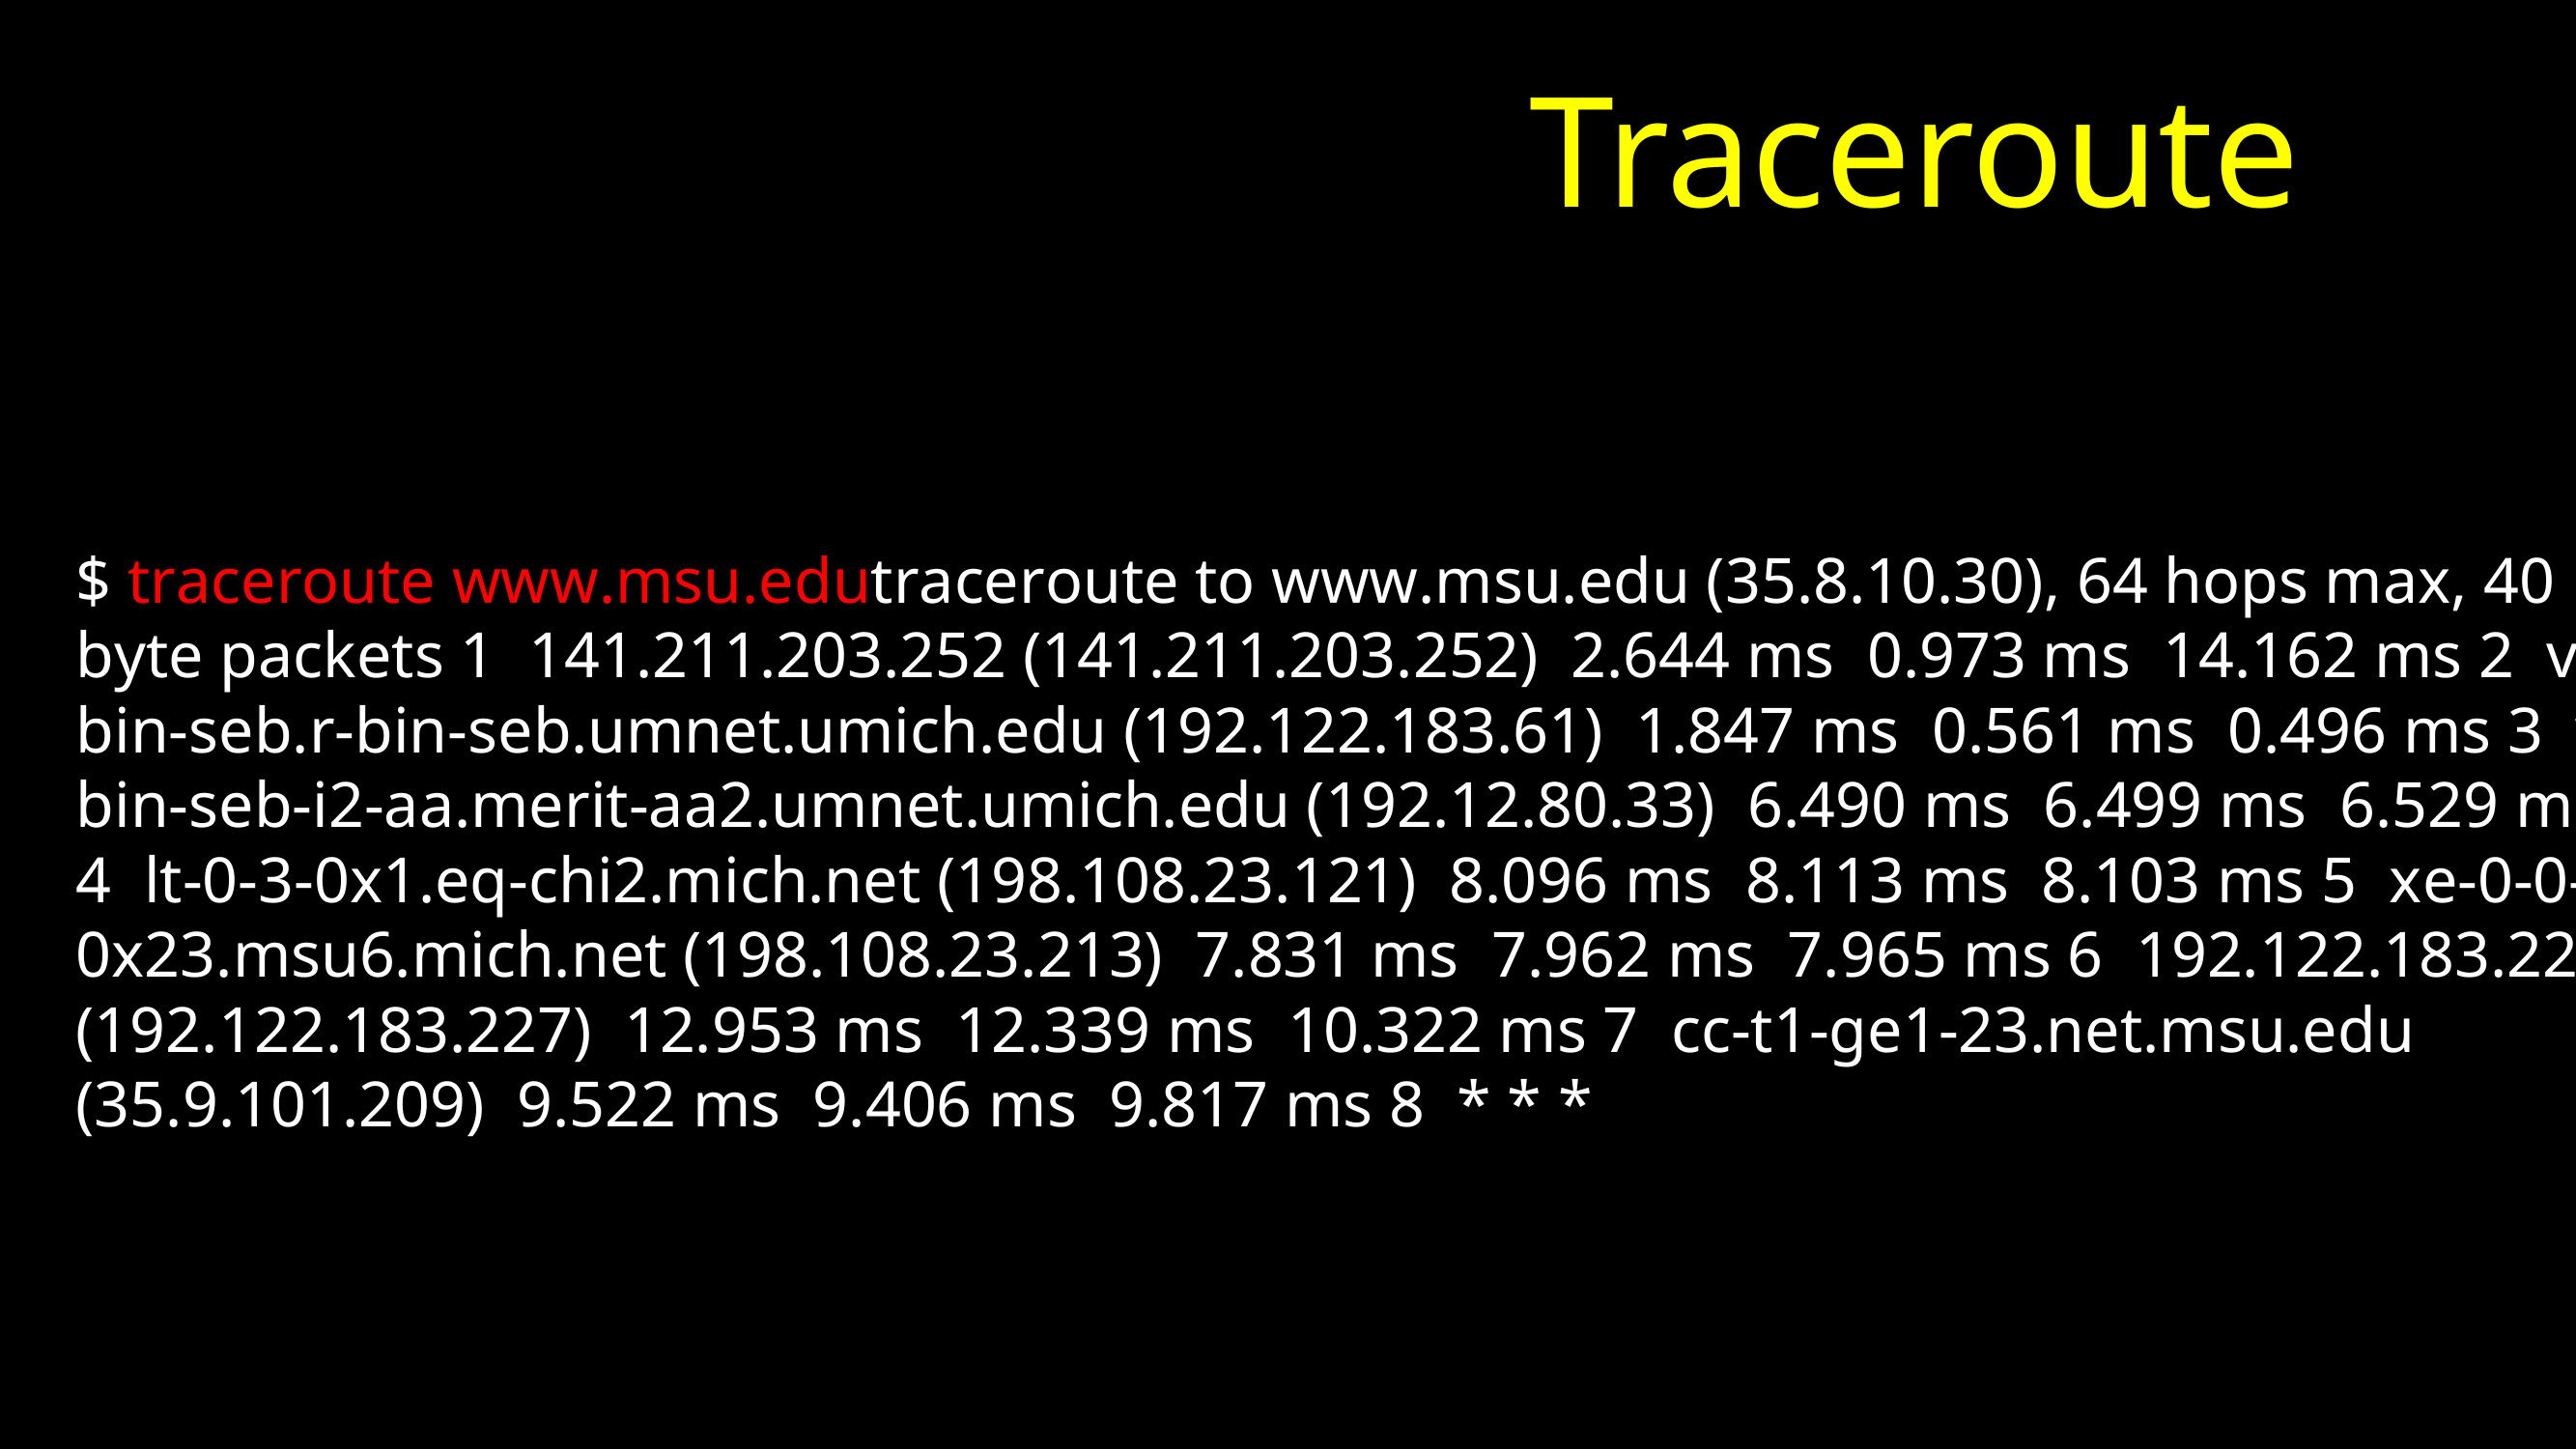

# Traceroute
$ traceroute www.msu.edutraceroute to www.msu.edu (35.8.10.30), 64 hops max, 40 byte packets 1 141.211.203.252 (141.211.203.252) 2.644 ms 0.973 ms 14.162 ms 2 v-bin-seb.r-bin-seb.umnet.umich.edu (192.122.183.61) 1.847 ms 0.561 ms 0.496 ms 3 v-bin-seb-i2-aa.merit-aa2.umnet.umich.edu (192.12.80.33) 6.490 ms 6.499 ms 6.529 ms 4 lt-0-3-0x1.eq-chi2.mich.net (198.108.23.121) 8.096 ms 8.113 ms 8.103 ms 5 xe-0-0-0x23.msu6.mich.net (198.108.23.213) 7.831 ms 7.962 ms 7.965 ms 6 192.122.183.227 (192.122.183.227) 12.953 ms 12.339 ms 10.322 ms 7 cc-t1-ge1-23.net.msu.edu (35.9.101.209) 9.522 ms 9.406 ms 9.817 ms 8 * * *